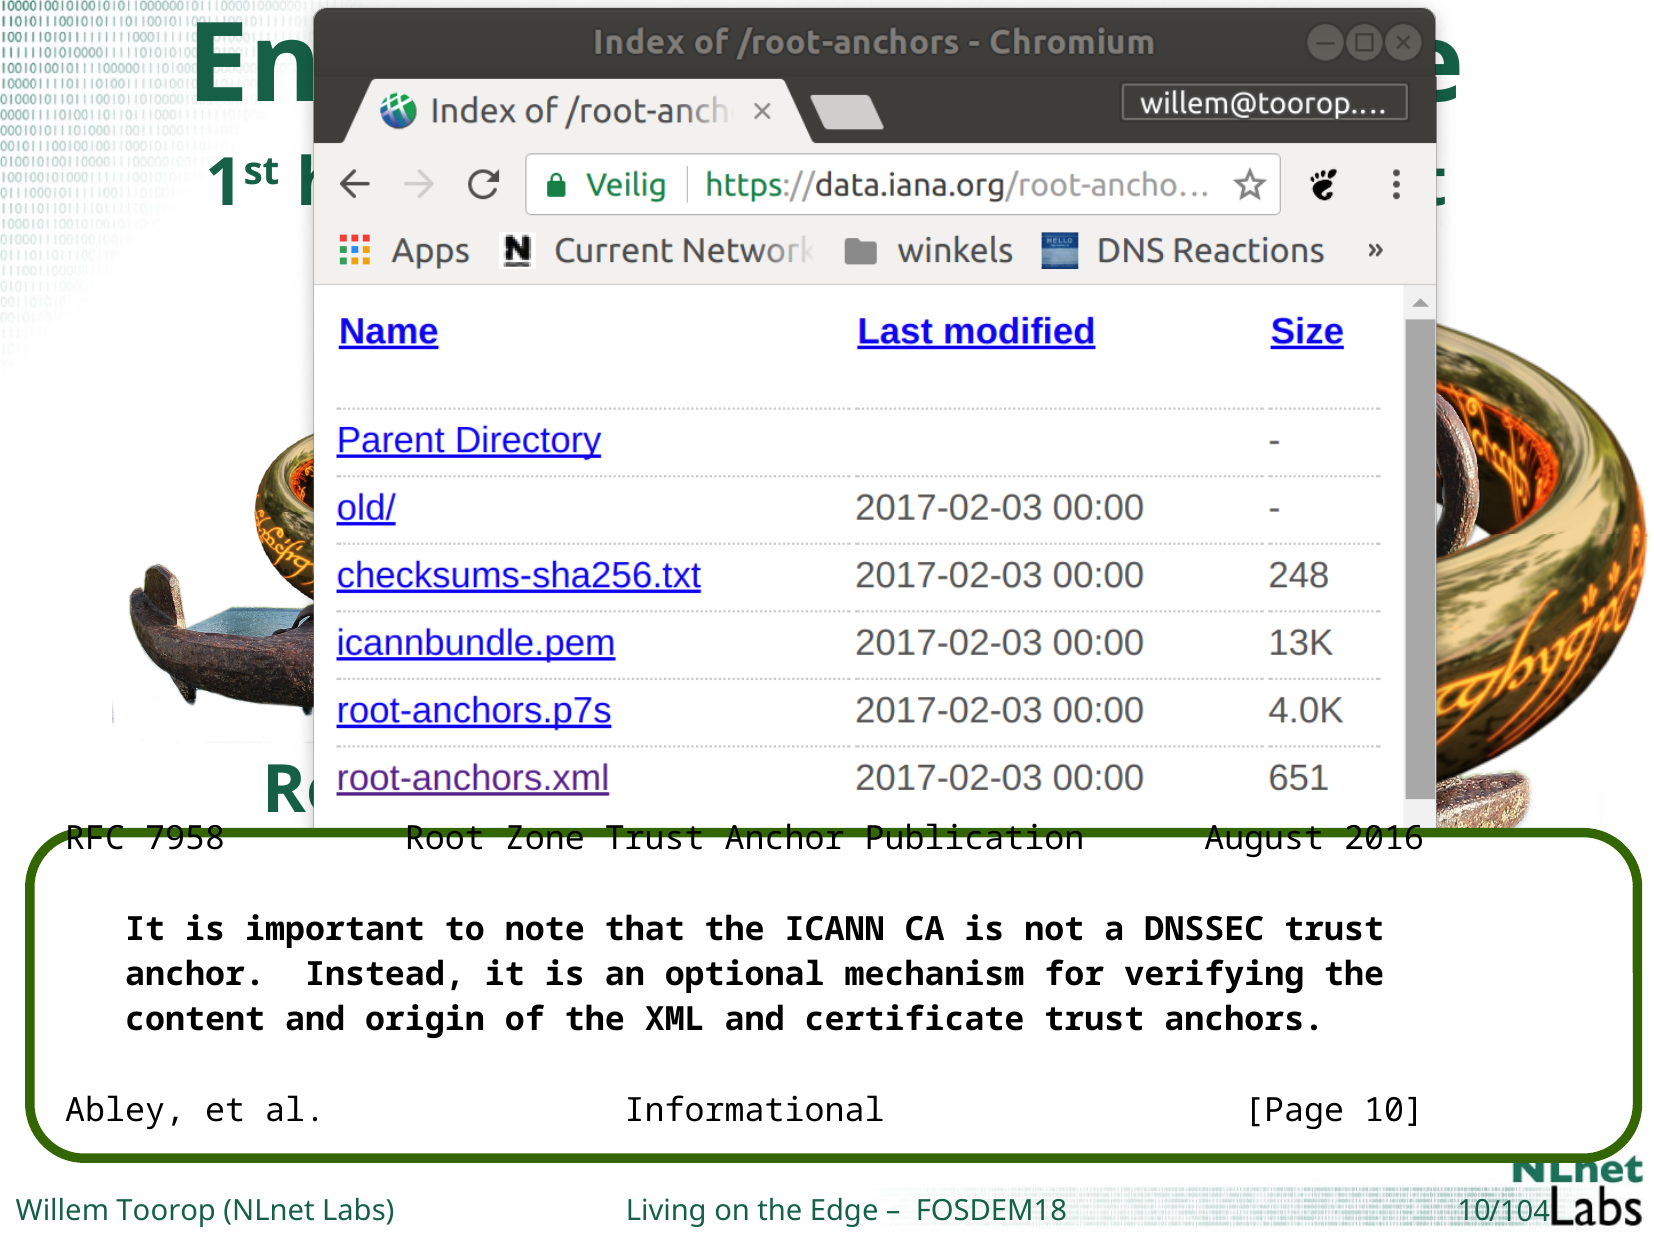

# Encryption everywhere 1st hurdle: Trust Anchor Management
Root KSK
RFC 7958 Root Zone Trust Anchor Publication August 2016
 It is important to note that the ICANN CA is not a DNSSEC trust
 anchor. Instead, it is an optional mechanism for verifying the
 content and origin of the XML and certificate trust anchors.
Abley, et al. Informational [Page 10]
2029-12-18
RFC7958
ICANN Root CA